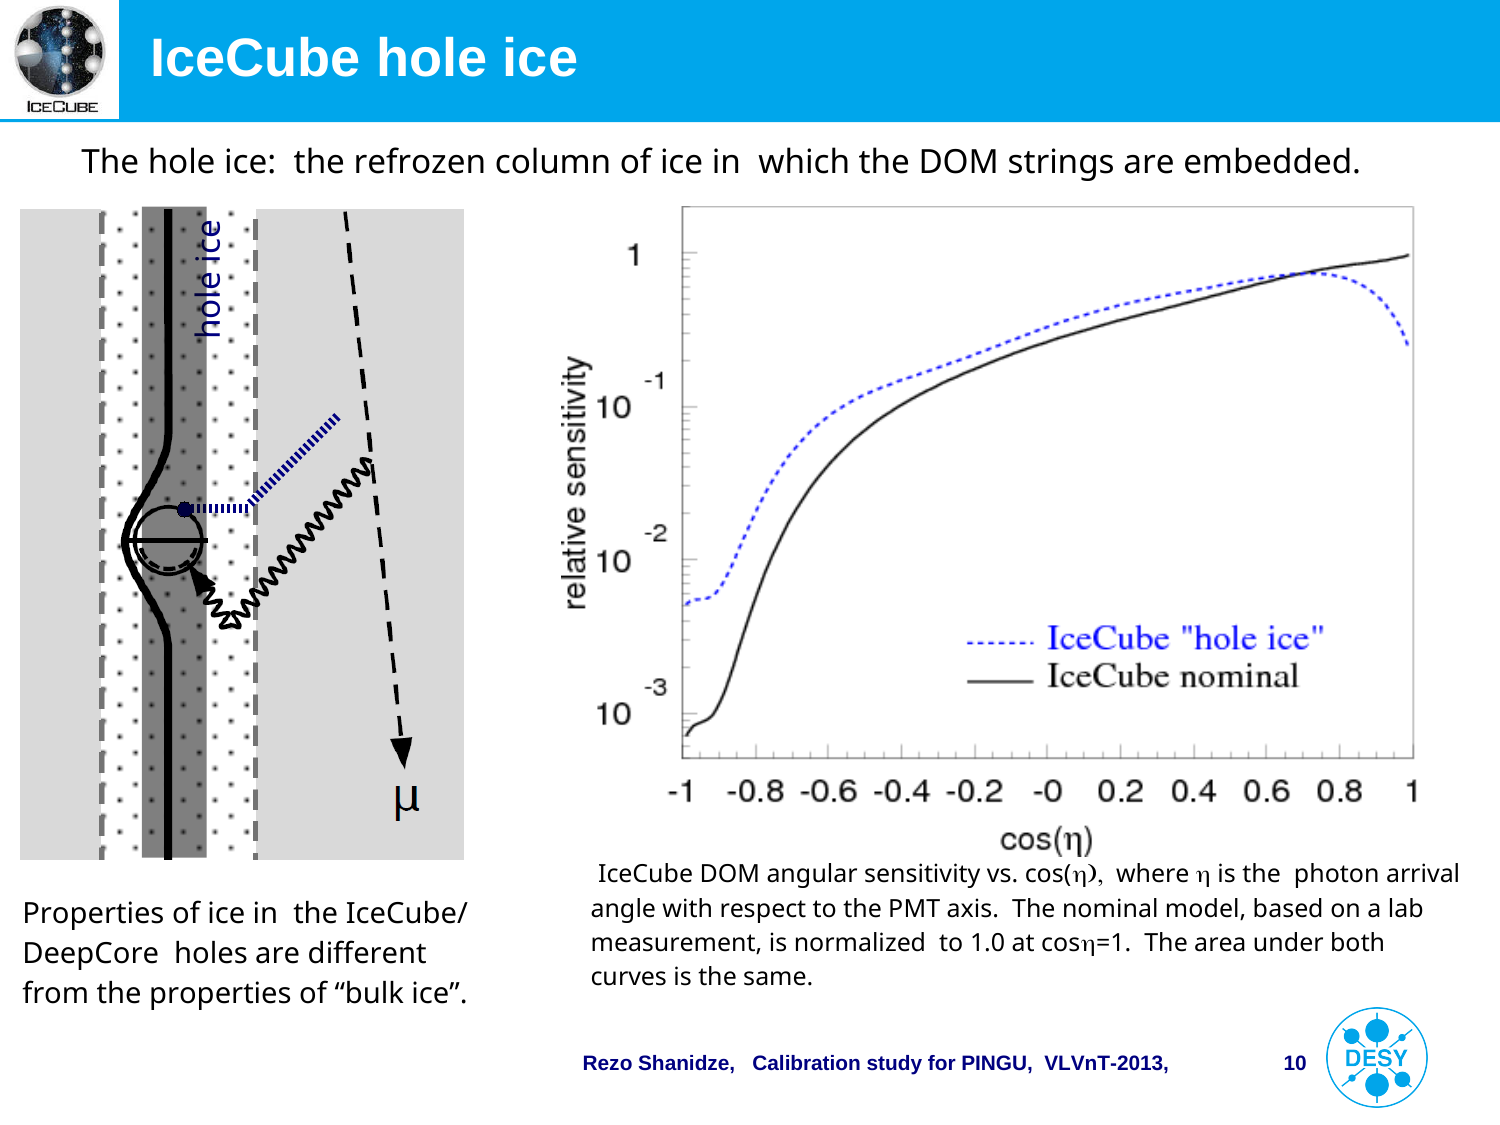

# IceCube hole ice
The hole ice: the refrozen column of ice in which the DOM strings are embedded.
hole ice
 IceCube DOM angular sensitivity vs. cos(h), where h is the photon arrival angle with respect to the PMT axis. The nominal model, based on a lab measurement, is normalized to 1.0 at cosh=1. The area under both curves is the same.
 Properties of ice in the IceCube/
 DeepCore holes are different
 from the properties of “bulk ice”.
Rezo Shanidze, Calibration study for PINGU, VLVnT-2013, 10